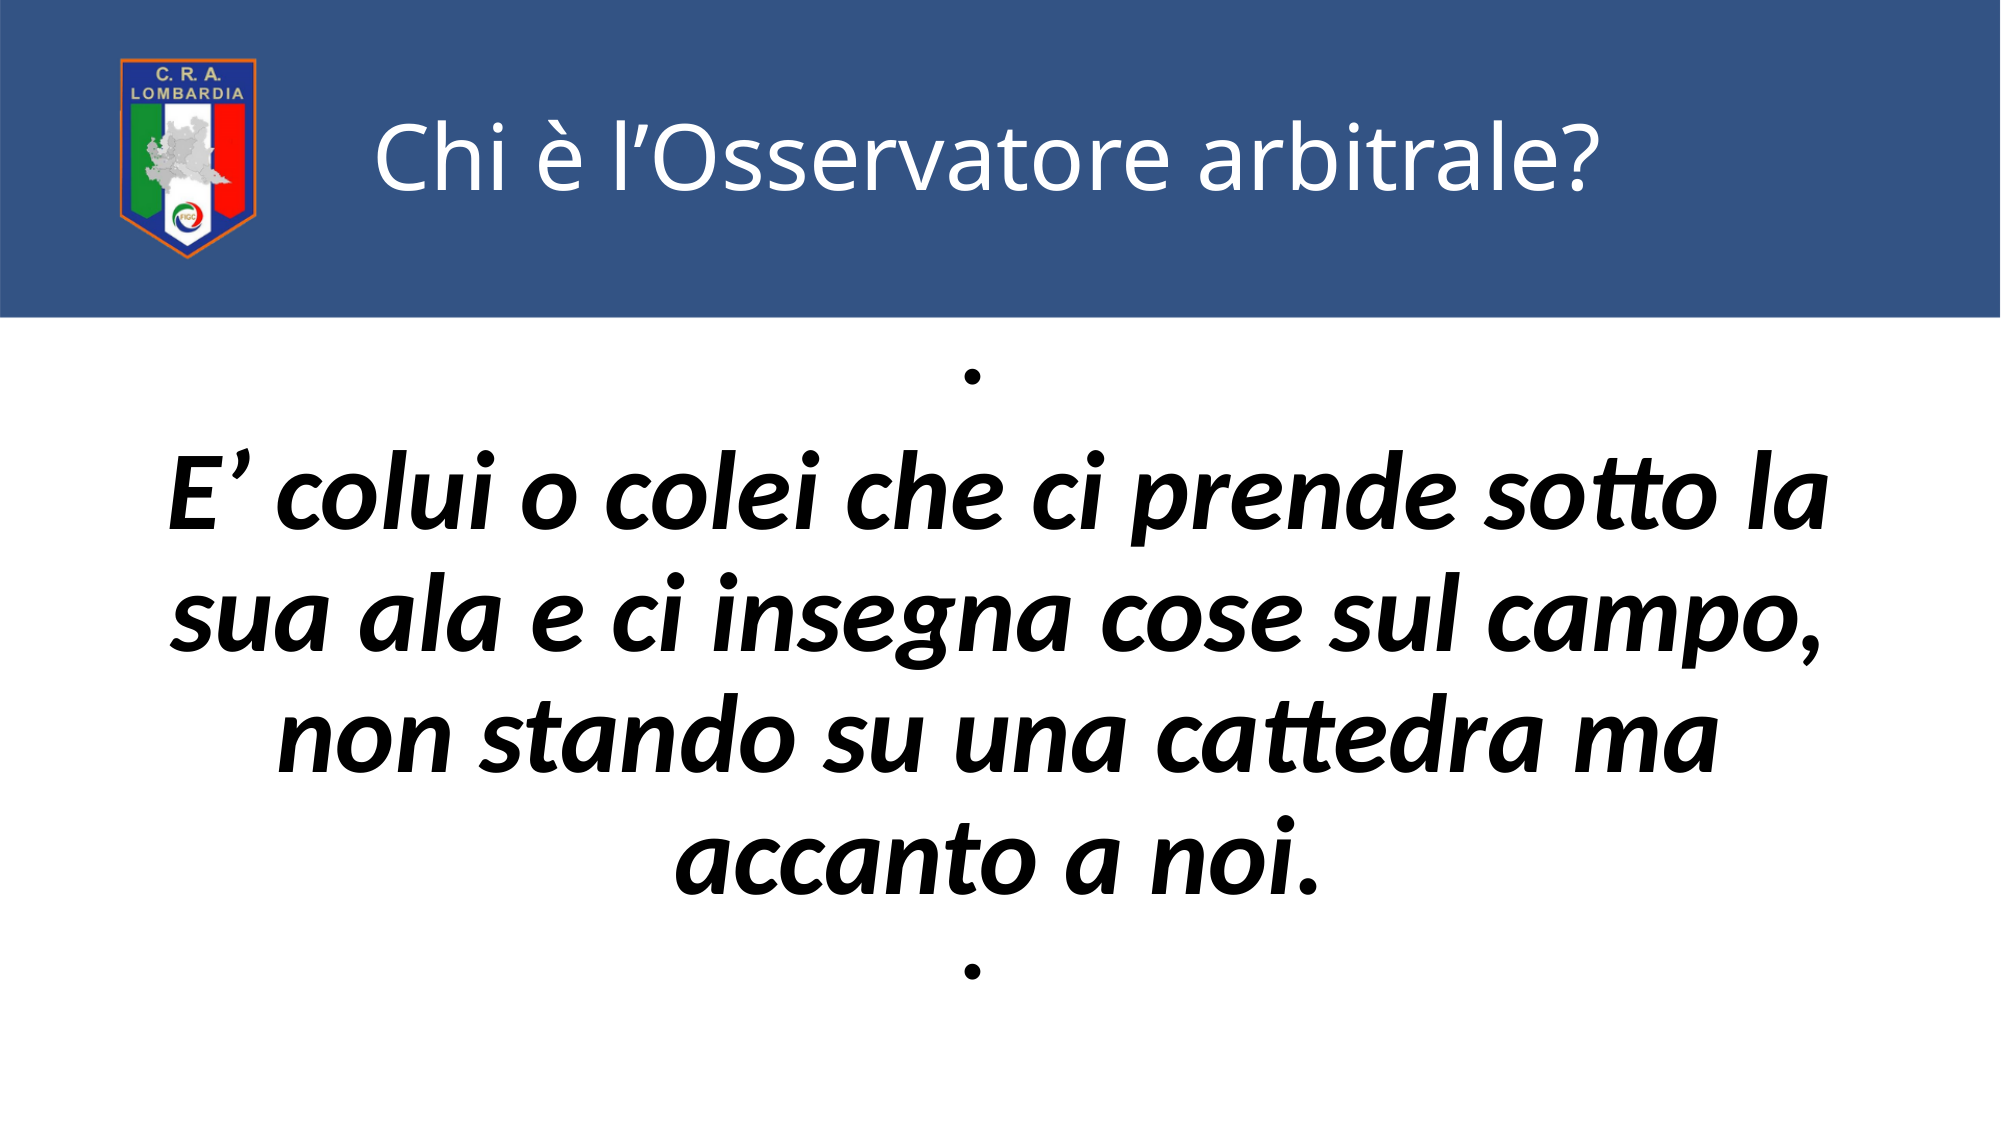

Chi è l’Osservatore arbitrale?
# E’ colui o colei che ci prende sotto la sua ala e ci insegna cose sul campo, non stando su una cattedra ma accanto a noi.